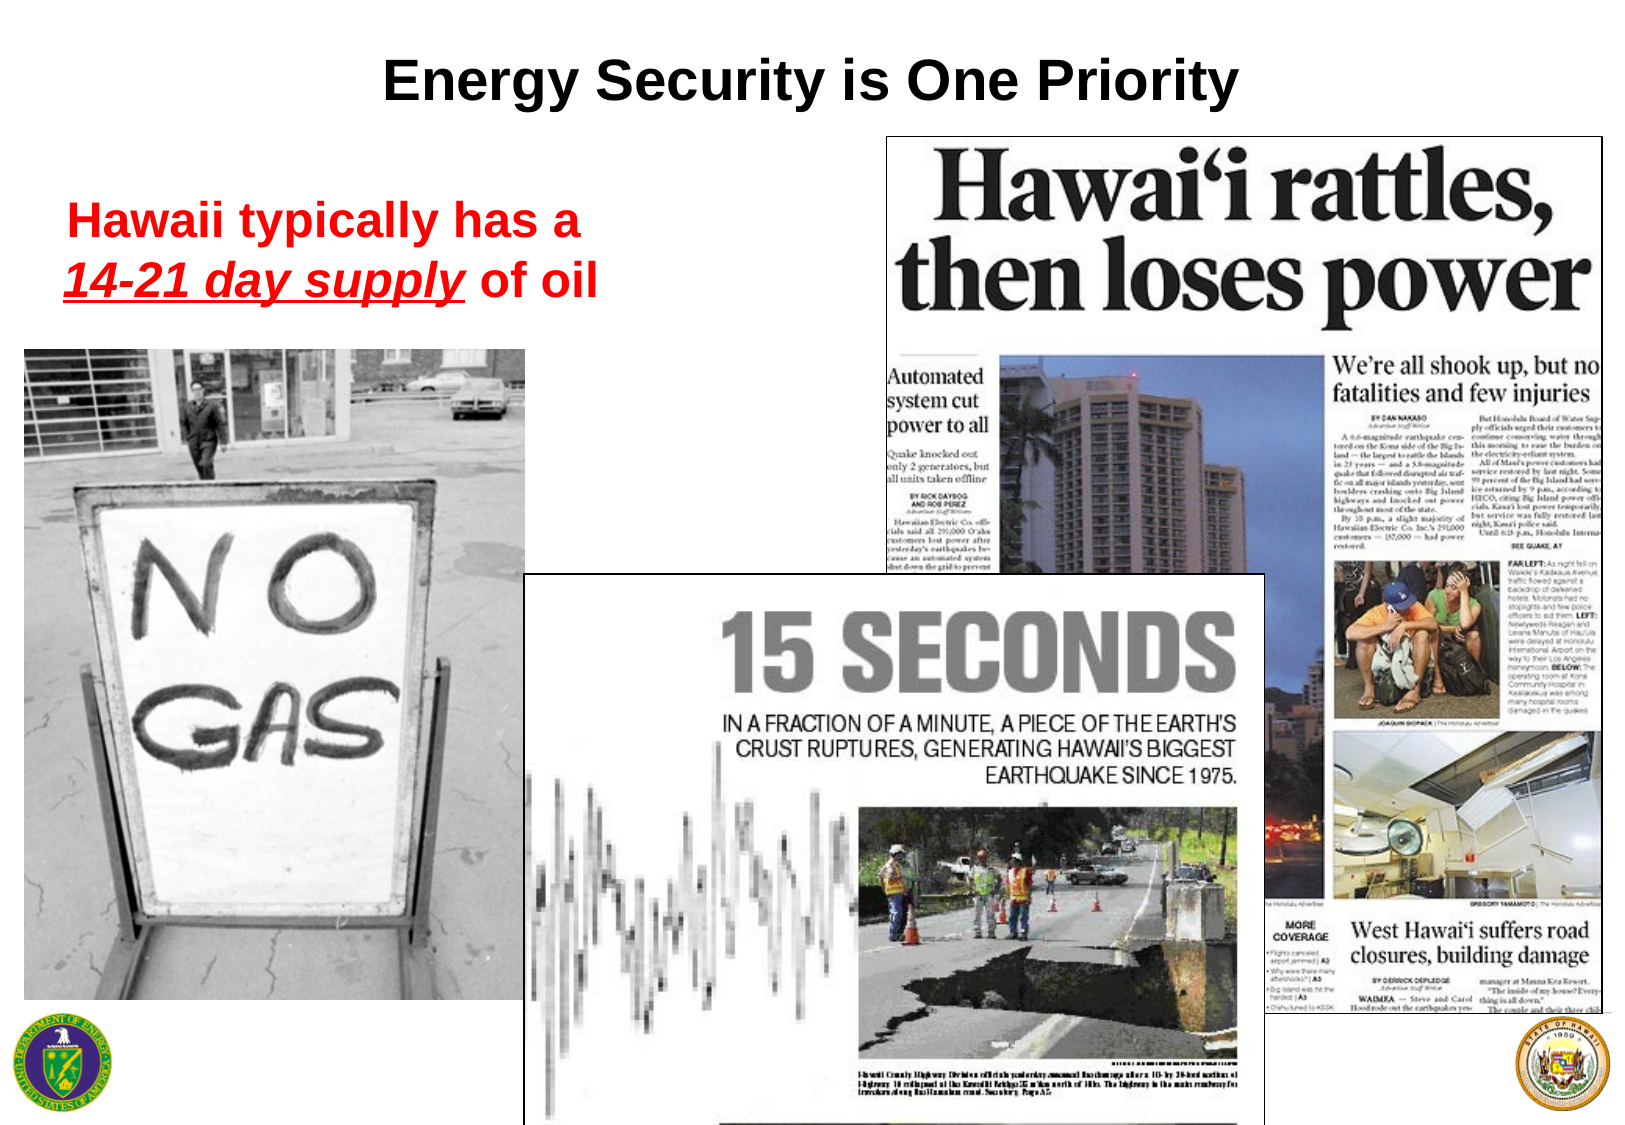

# Energy Security is One Priority
 Hawaii typically has a 14-21 day supply of oil